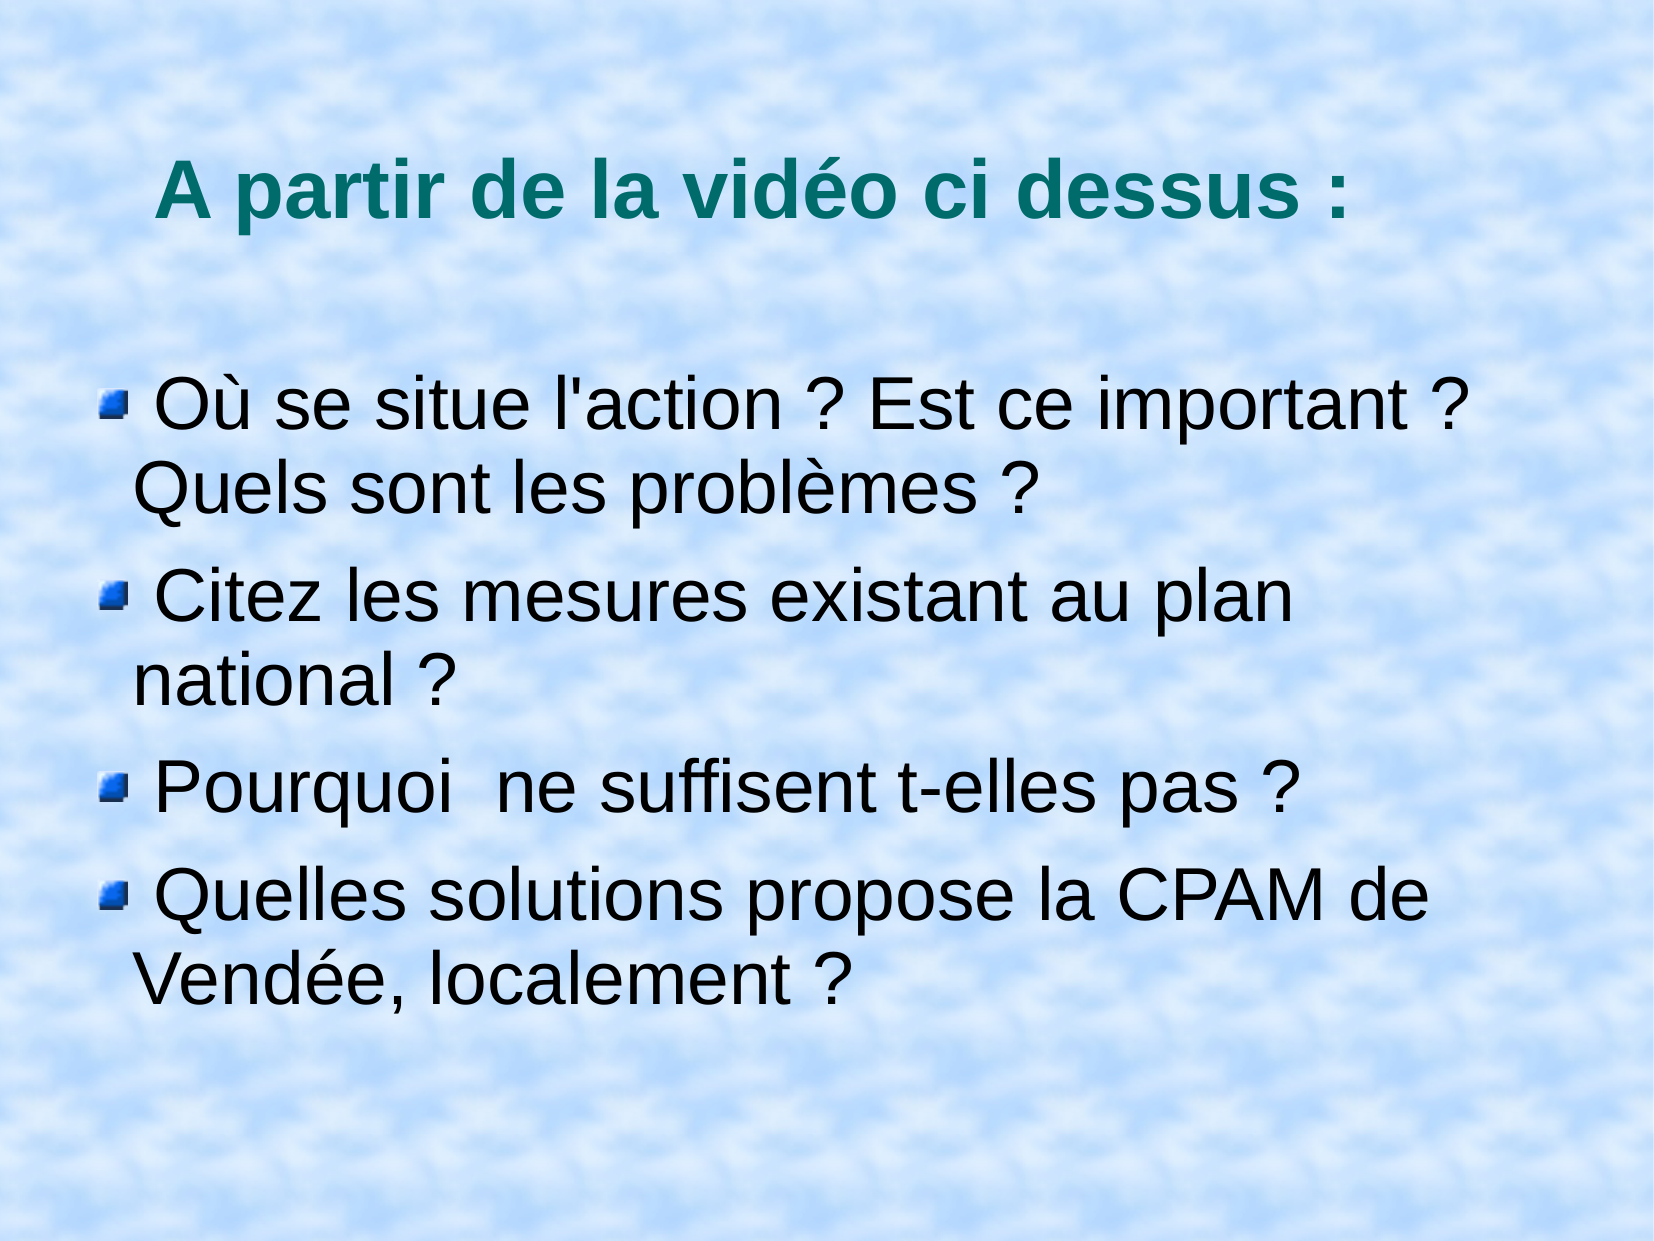

A partir de la vidéo ci dessus :
 Où se situe l'action ? Est ce important ? Quels sont les problèmes ?
 Citez les mesures existant au plan national ?
 Pourquoi ne suffisent t-elles pas ?
 Quelles solutions propose la CPAM de Vendée, localement ?